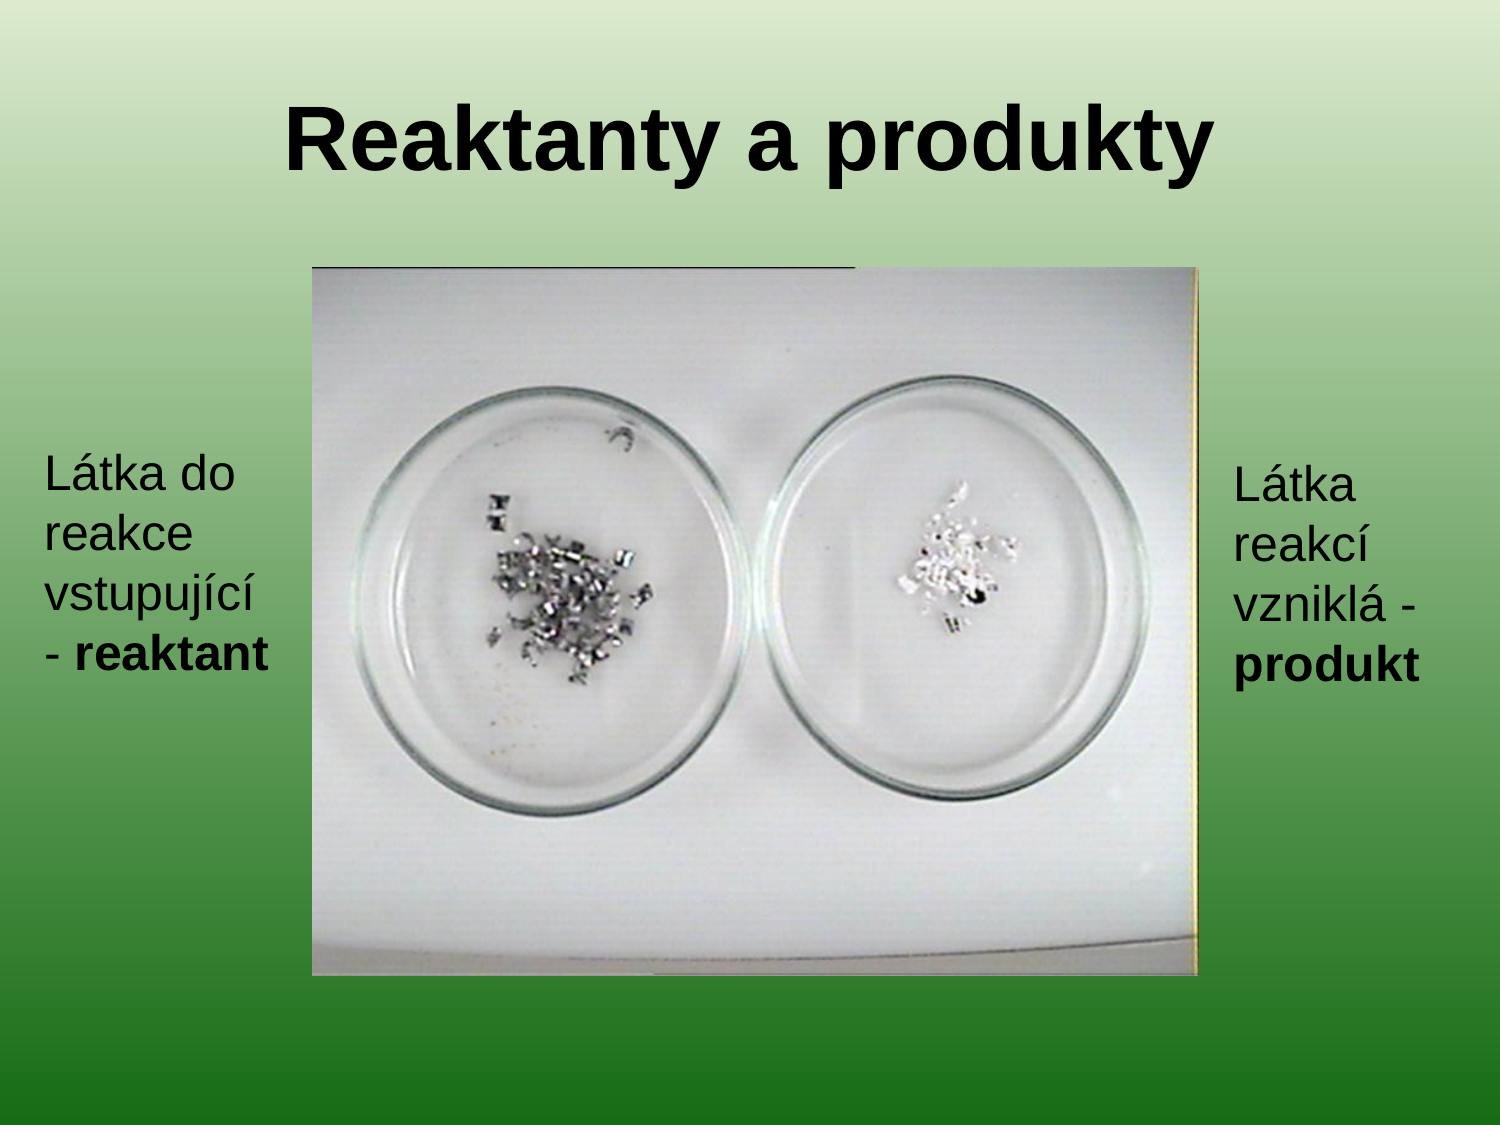

# Reaktanty a produkty
Látka do reakce vstupující - reaktant
Látka
reakcí
vzniklá -
produkt